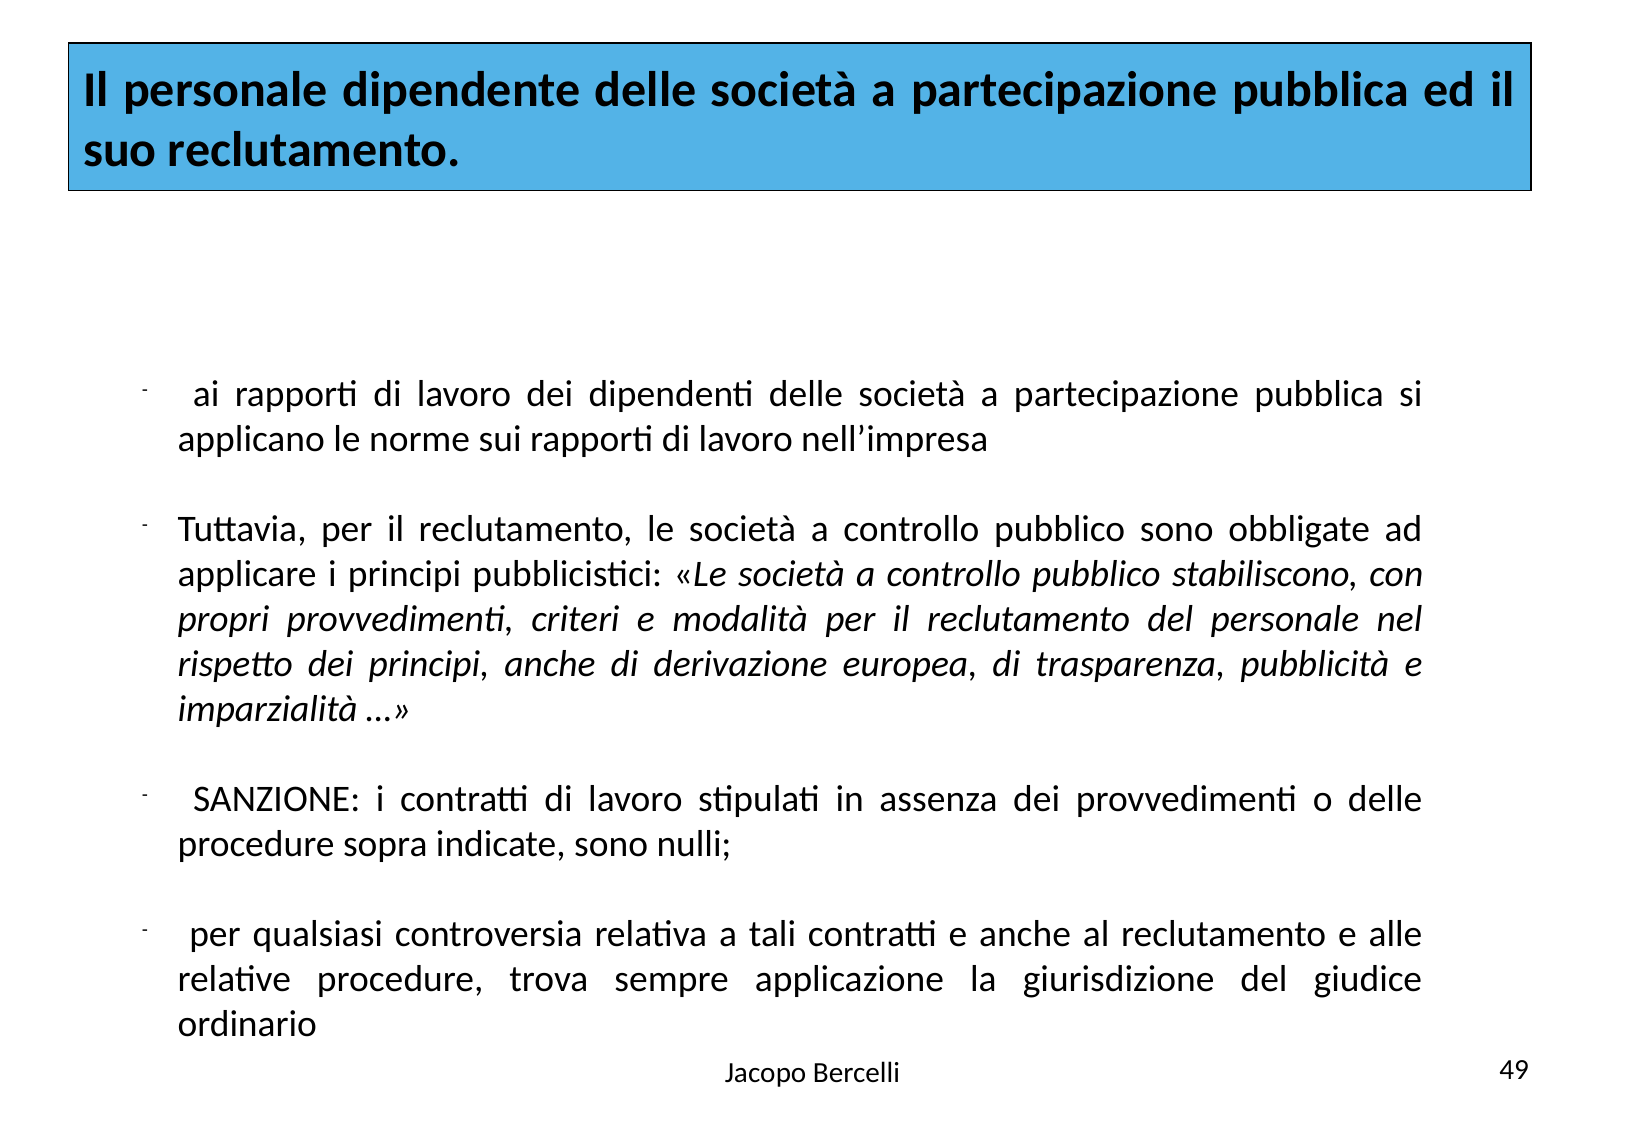

# Il personale dipendente delle società a partecipazione pubblica ed il suo reclutamento.
 ai rapporti di lavoro dei dipendenti delle società a partecipazione pubblica si applicano le norme sui rapporti di lavoro nell’impresa
Tuttavia, per il reclutamento, le società a controllo pubblico sono obbligate ad applicare i principi pubblicistici: «Le società a controllo pubblico stabiliscono, con propri provvedimenti, criteri e modalità per il reclutamento del personale nel rispetto dei principi, anche di derivazione europea, di trasparenza, pubblicità e imparzialità …»
 SANZIONE: i contratti di lavoro stipulati in assenza dei provvedimenti o delle procedure sopra indicate, sono nulli;
 per qualsiasi controversia relativa a tali contratti e anche al reclutamento e alle relative procedure, trova sempre applicazione la giurisdizione del giudice ordinario
Jacopo Bercelli